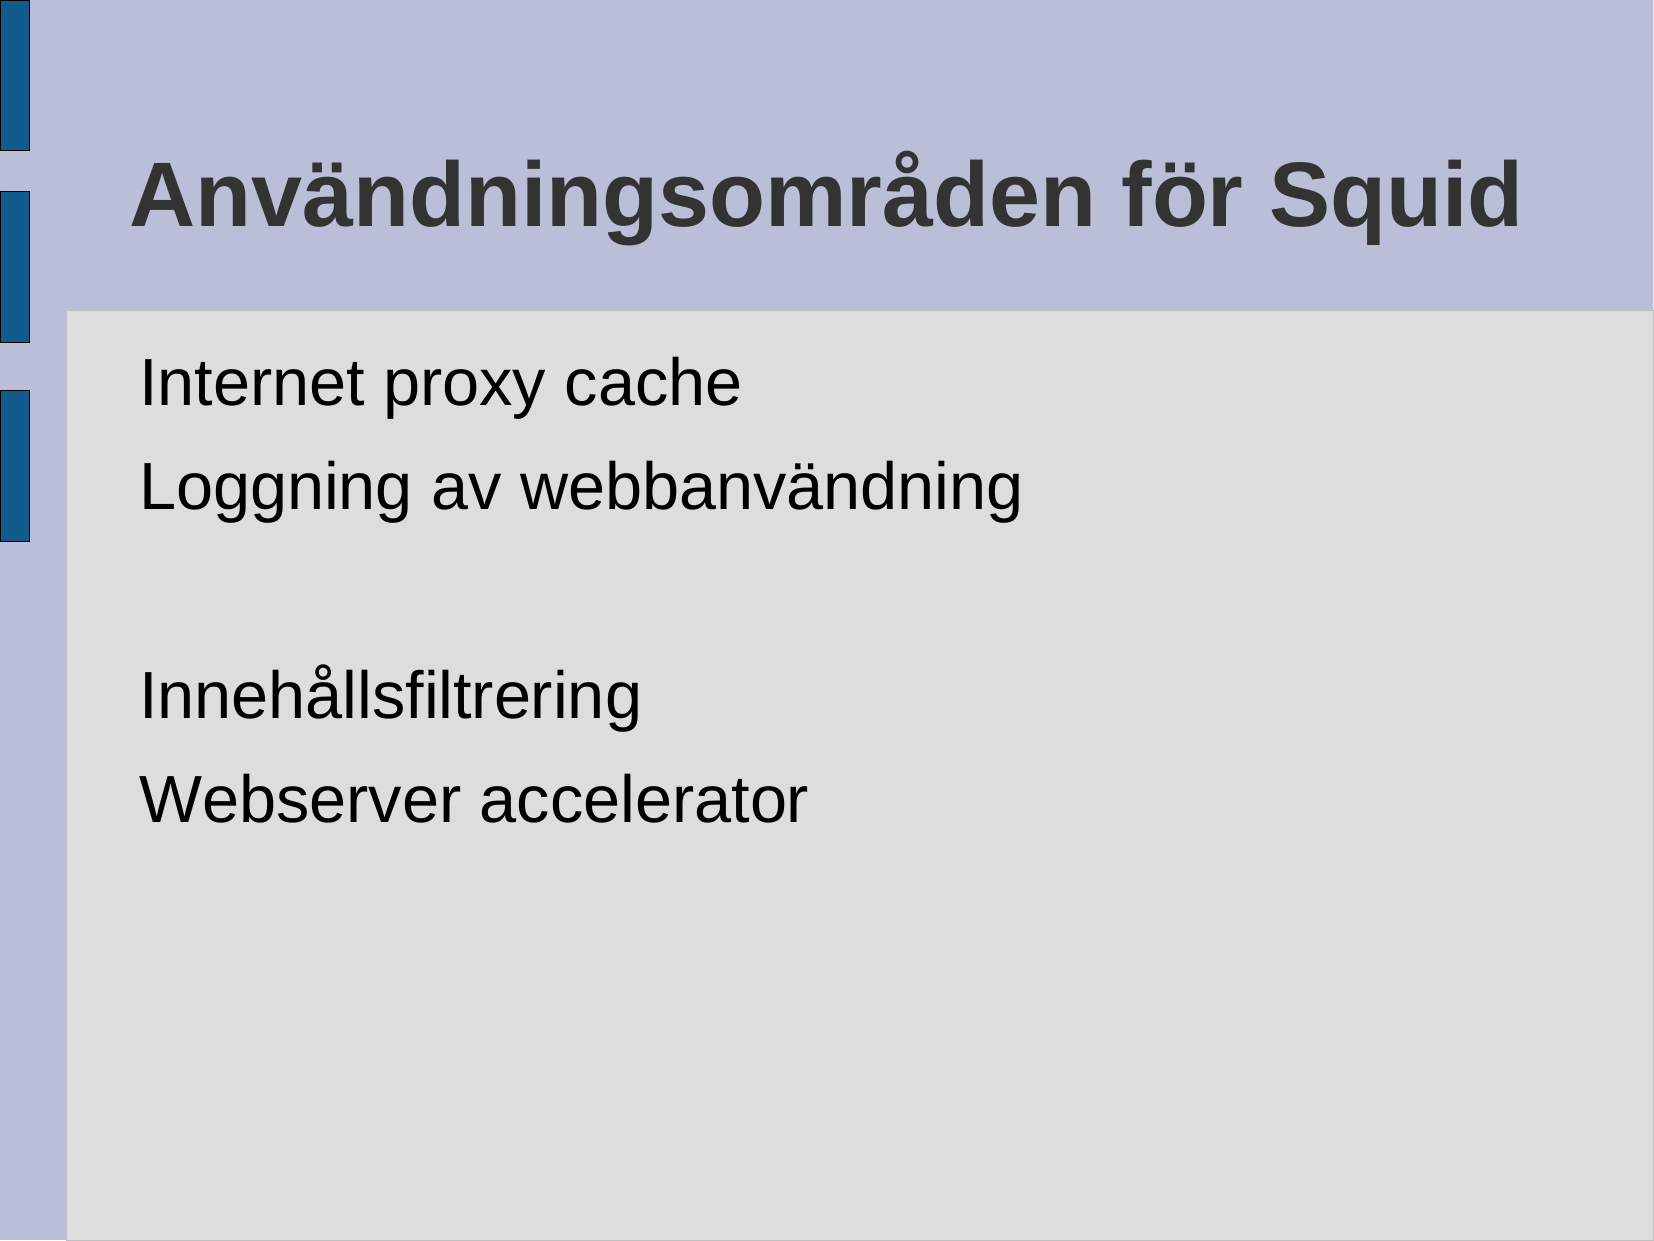

# Användningsområden för Squid
Internet proxy cache
Loggning av webbanvändning
Innehållsfiltrering
Webserver accelerator